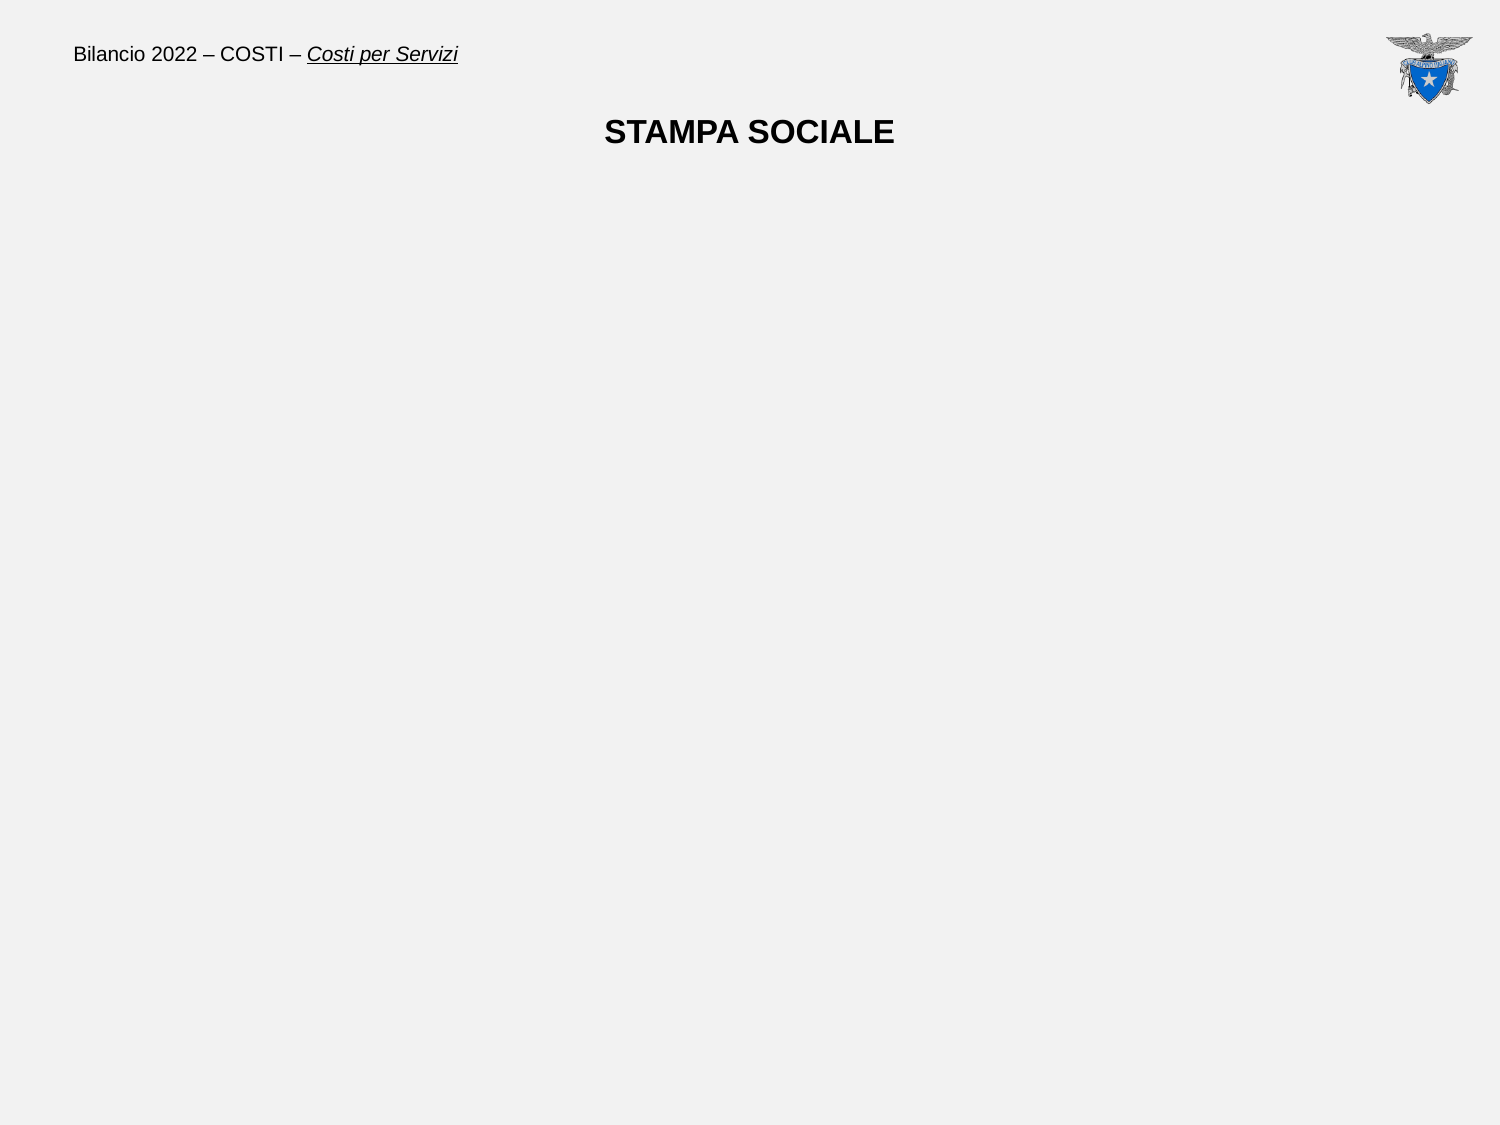

Bilancio 2022 – COSTI – Costi per Servizi
STAMPA SOCIALE